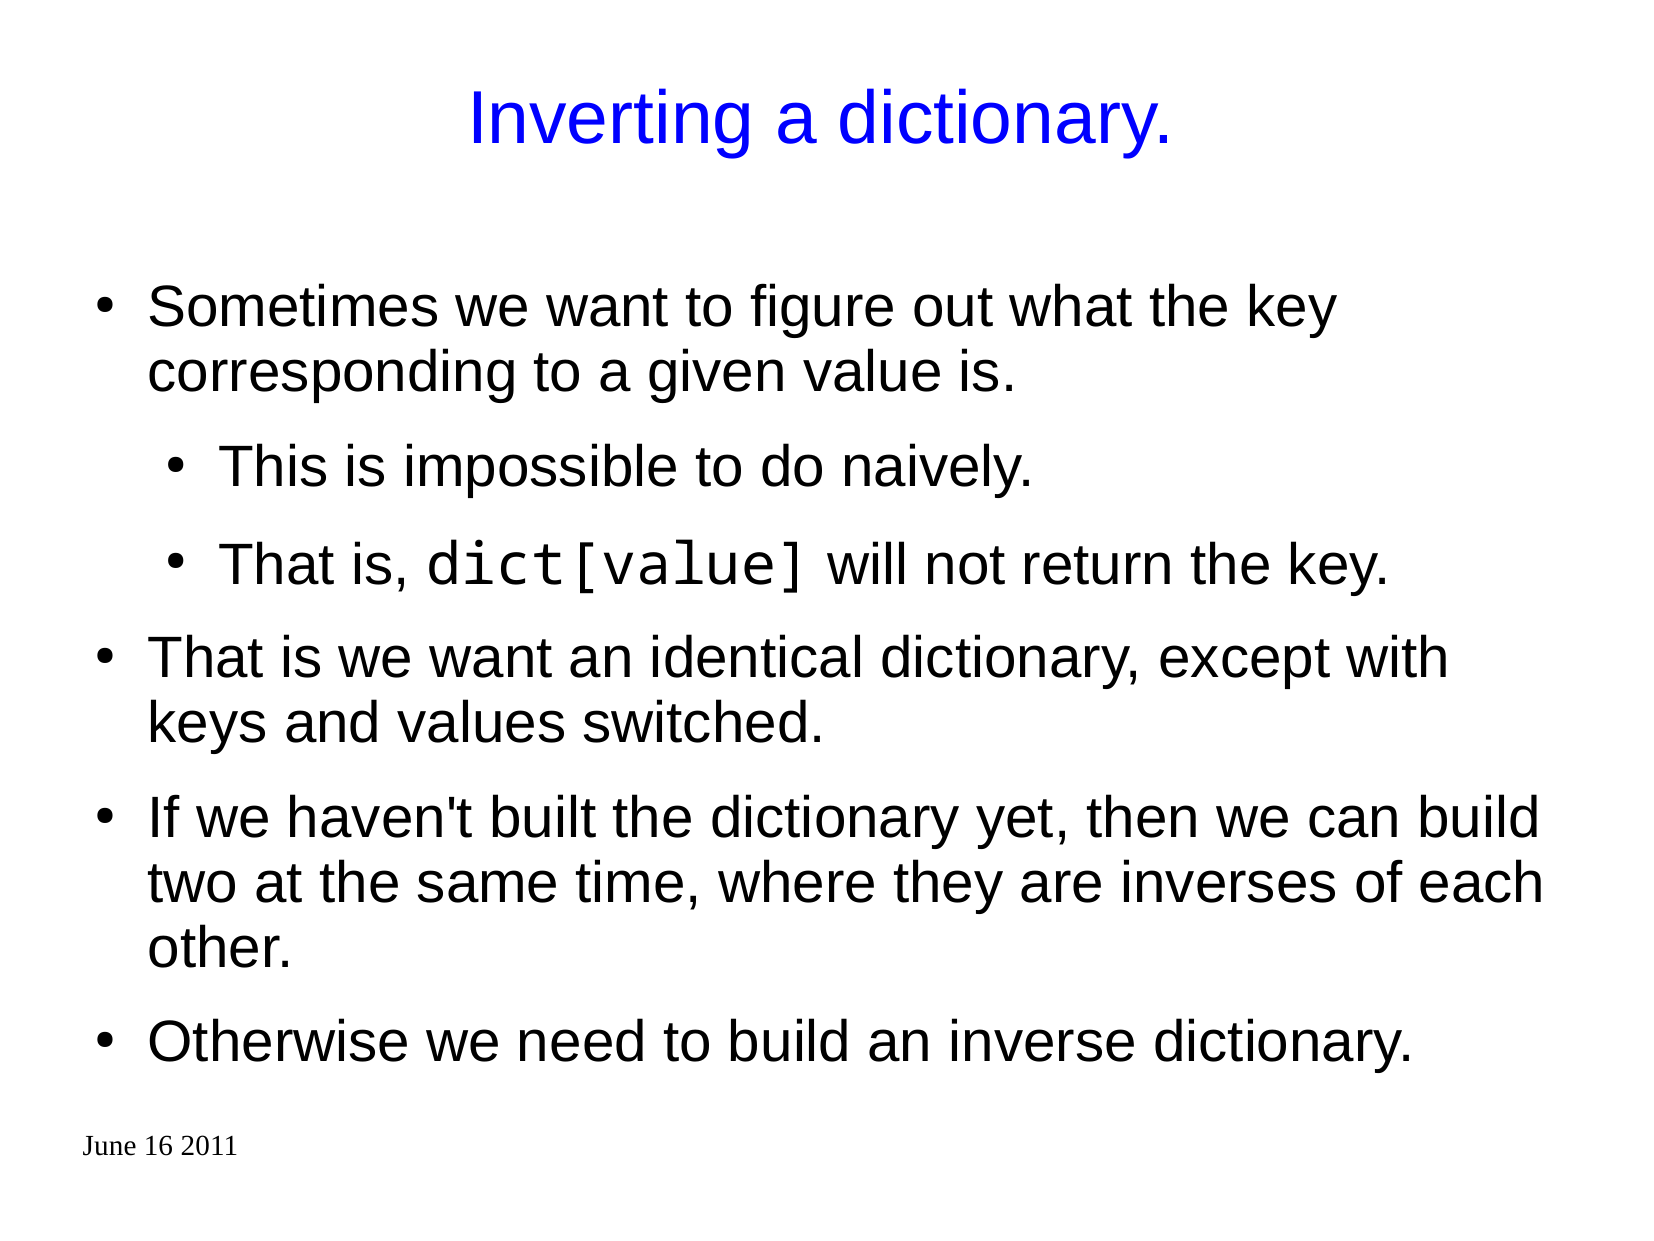

# Inverting a dictionary.
Sometimes we want to figure out what the key corresponding to a given value is.
This is impossible to do naively.
That is, dict[value] will not return the key.
That is we want an identical dictionary, except with keys and values switched.
If we haven't built the dictionary yet, then we can build two at the same time, where they are inverses of each other.
Otherwise we need to build an inverse dictionary.
June 16 2011